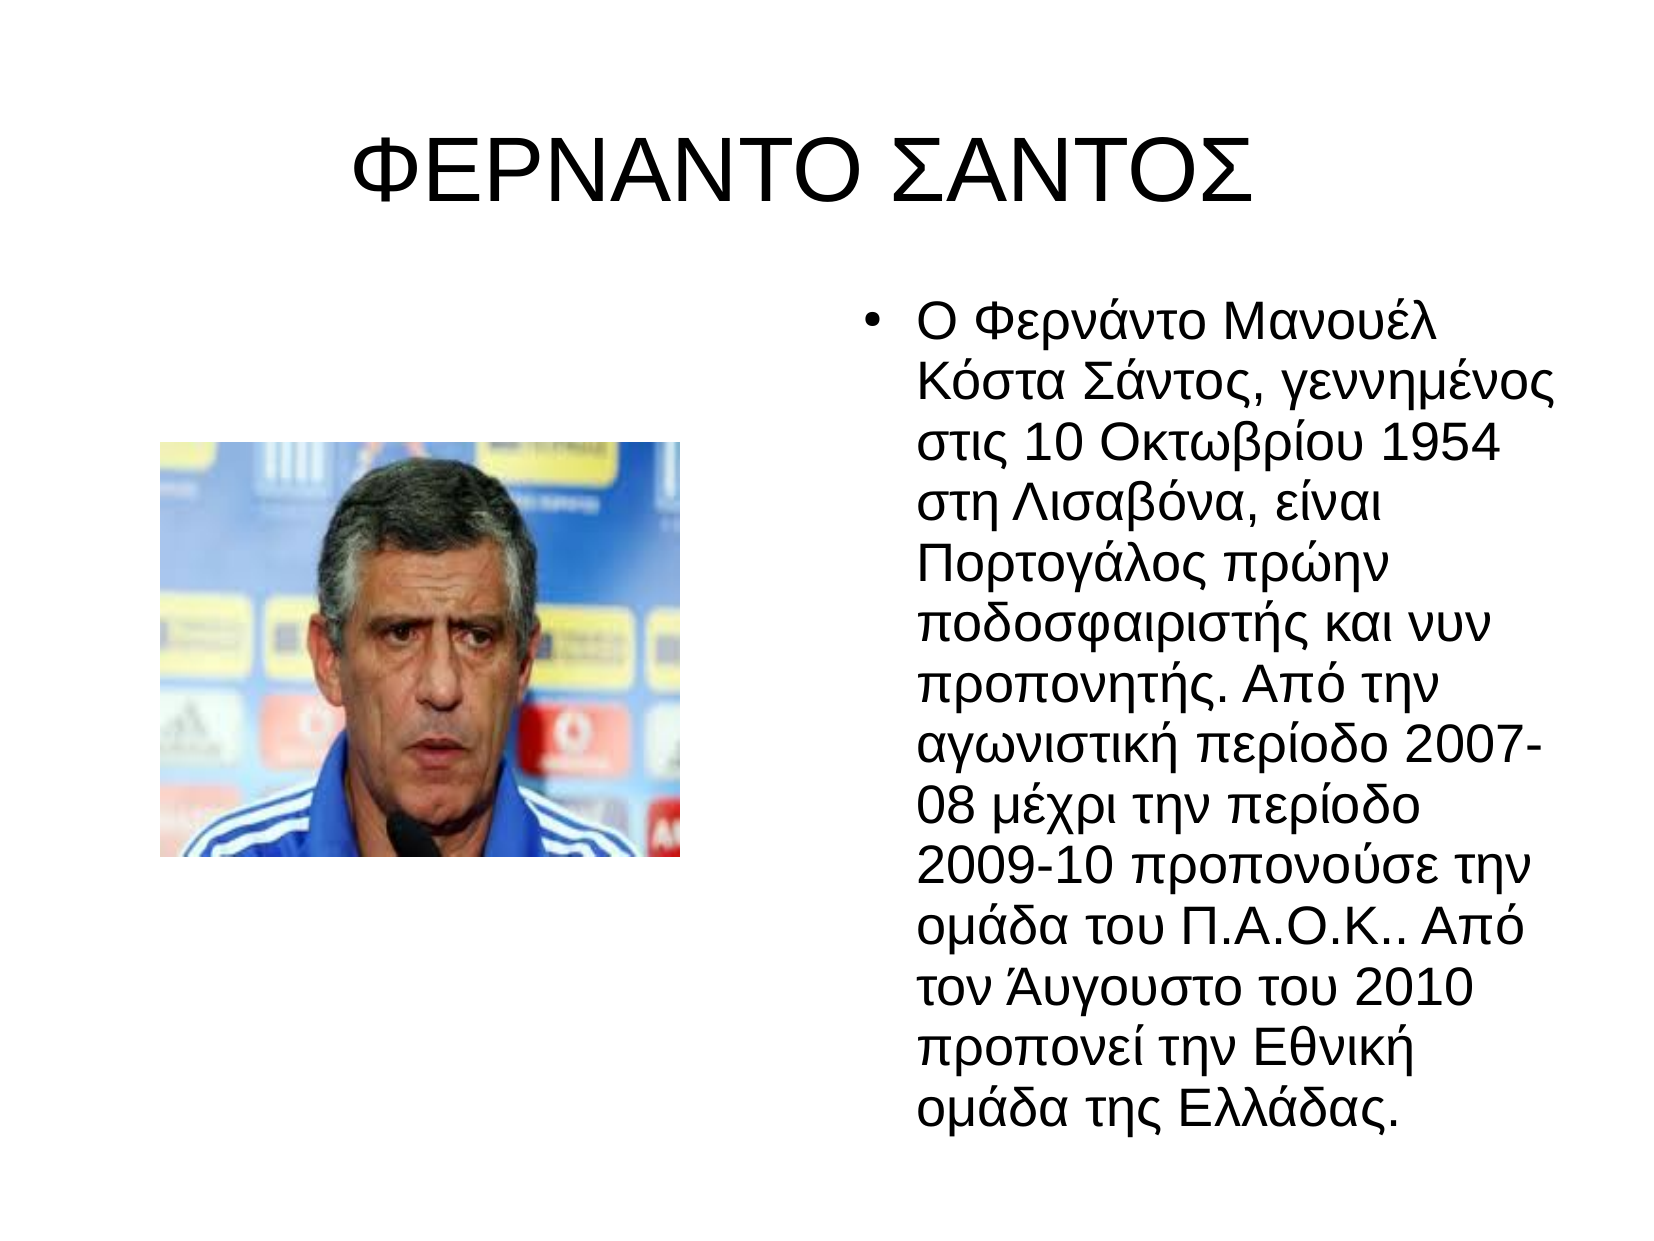

# ΦΕΡΝΑΝΤΟ ΣΑΝΤΟΣ
Ο Φερνάντο Μανουέλ Κόστα Σάντος, γεννημένος στις 10 Οκτωβρίου 1954 στη Λισαβόνα, είναι Πορτογάλος πρώην ποδοσφαιριστής και νυν προπονητής. Από την αγωνιστική περίοδο 2007-08 μέχρι την περίοδο 2009-10 προπονούσε την ομάδα του Π.Α.Ο.Κ.. Από τον Άυγουστο του 2010 προπονεί την Εθνική ομάδα της Ελλάδας.